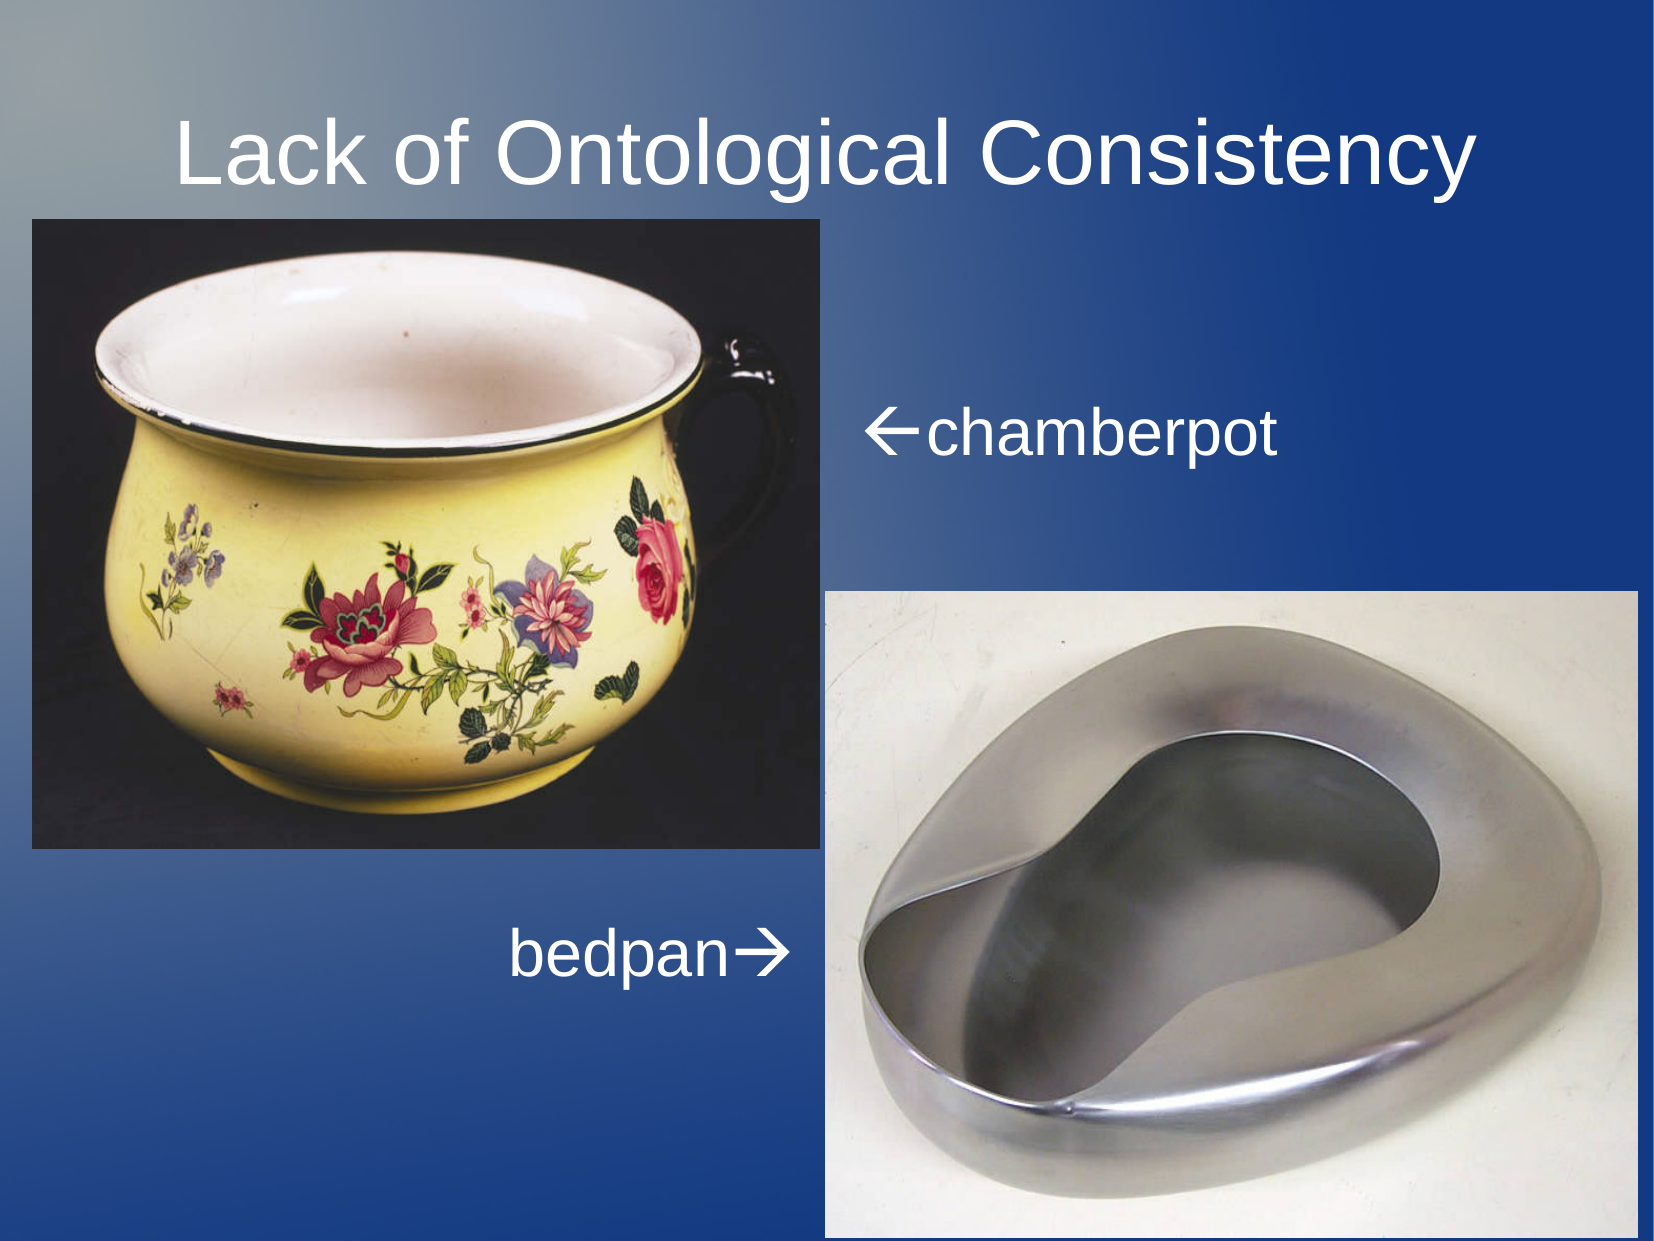

# Lack of Ontological Consistency
 chamberpot
 bedpan